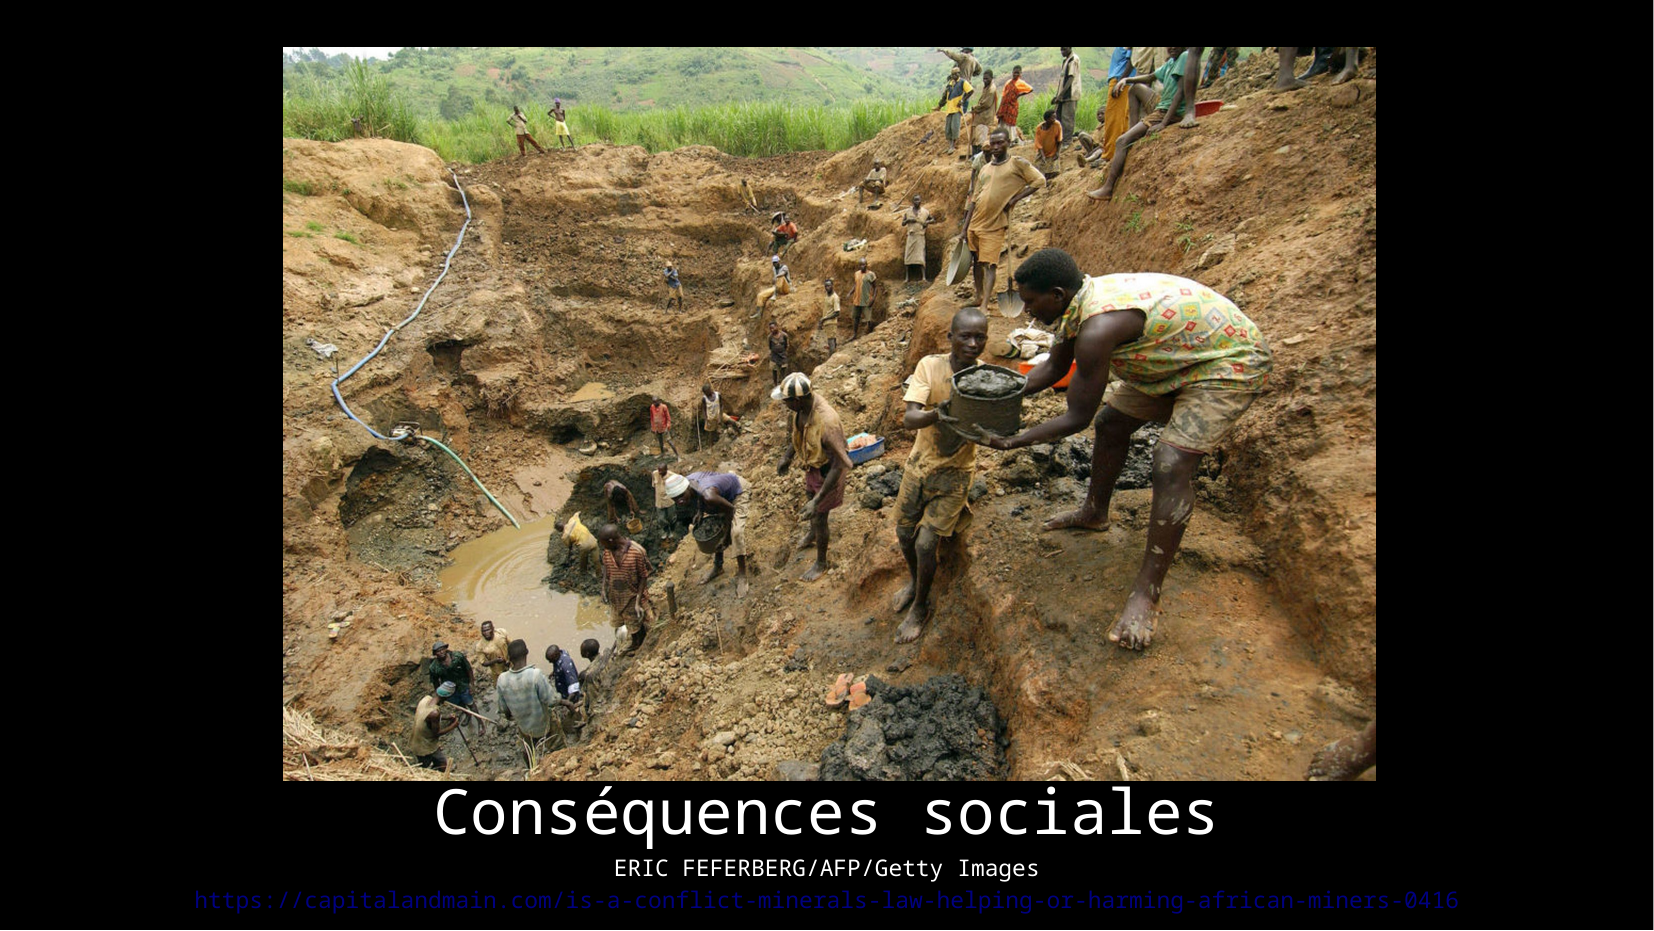

# Conséquences sociales ERIC FEFERBERG/AFP/Getty Images https://capitalandmain.com/is-a-conflict-minerals-law-helping-or-harming-african-miners-0416